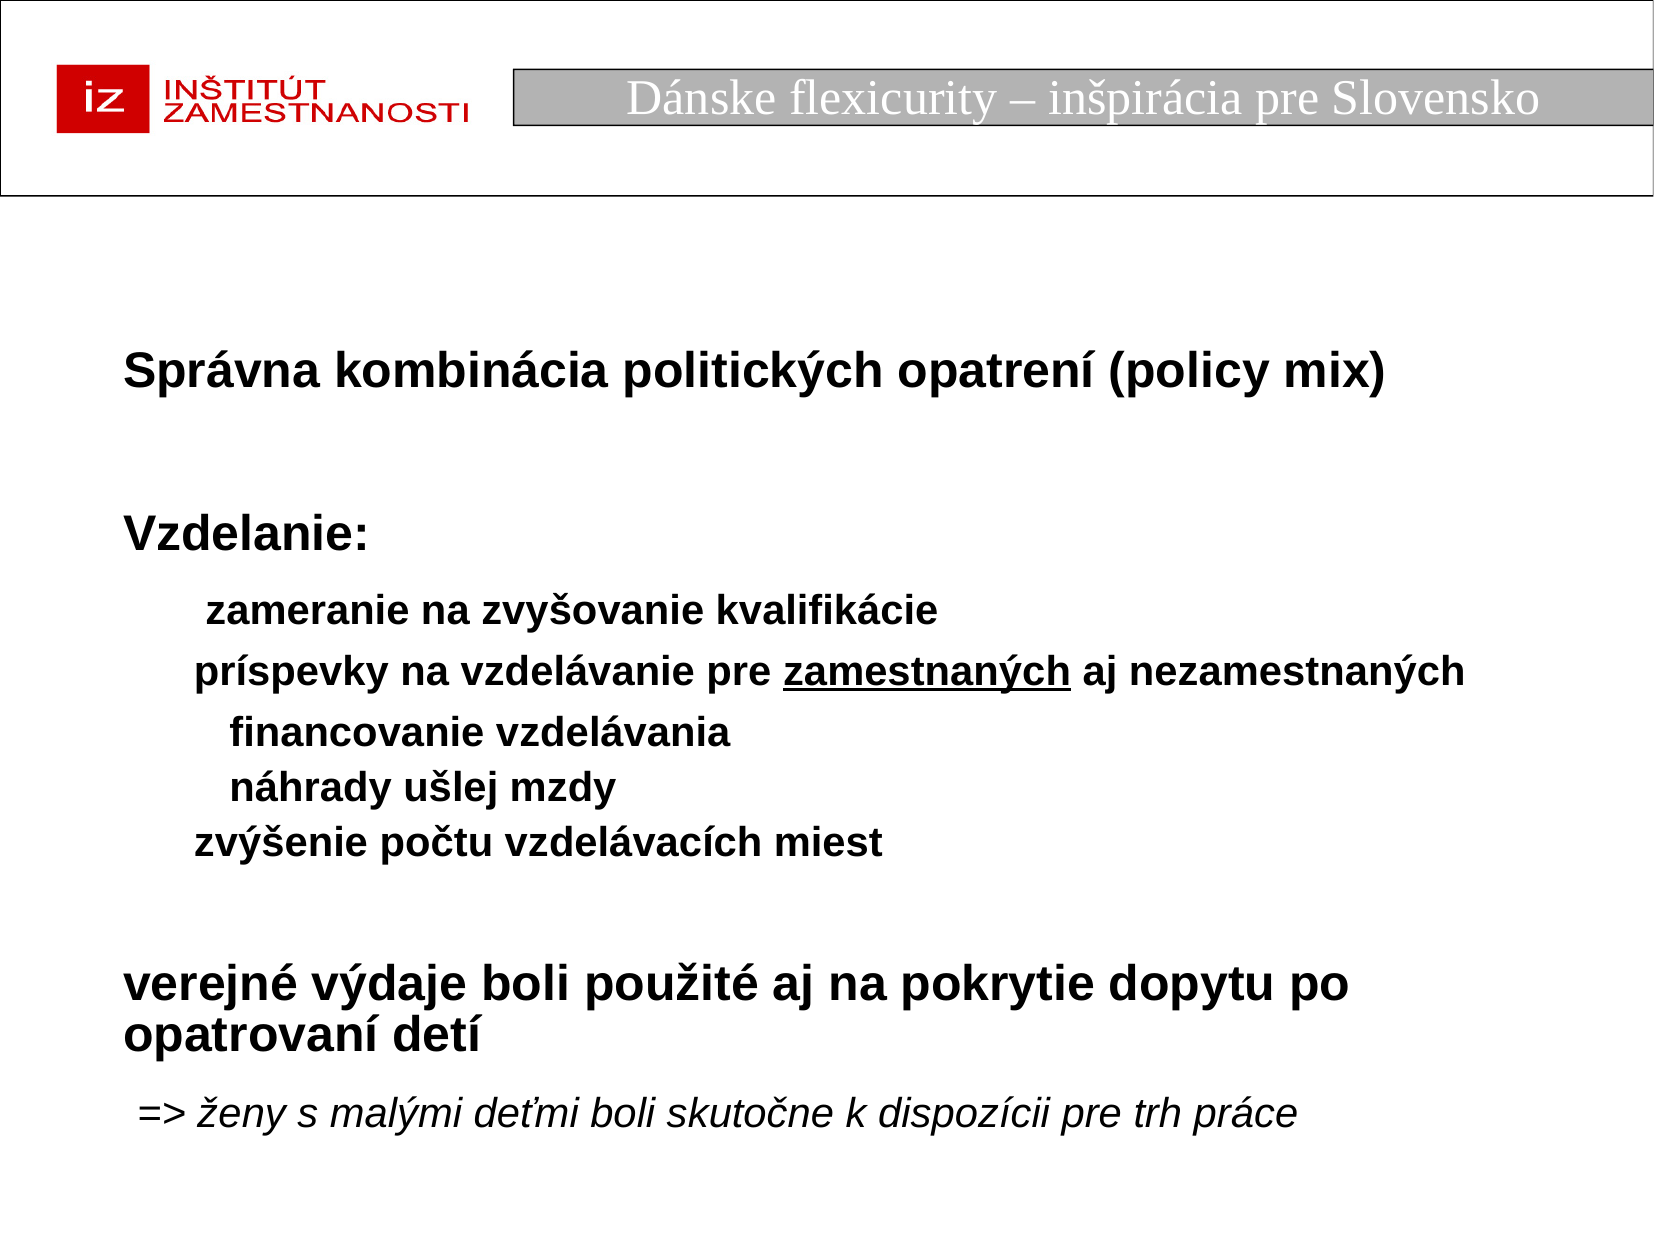

Dánske flexicurity – inšpirácia pre Slovensko
# Správna kombinácia politických opatrení (policy mix)
Vzdelanie:
 zameranie na zvyšovanie kvalifikácie
príspevky na vzdelávanie pre zamestnaných aj nezamestnaných
financovanie vzdelávania
náhrady ušlej mzdy
zvýšenie počtu vzdelávacích miest
verejné výdaje boli použité aj na pokrytie dopytu po opatrovaní detí
 => ženy s malými deťmi boli skutočne k dispozícii pre trh práce